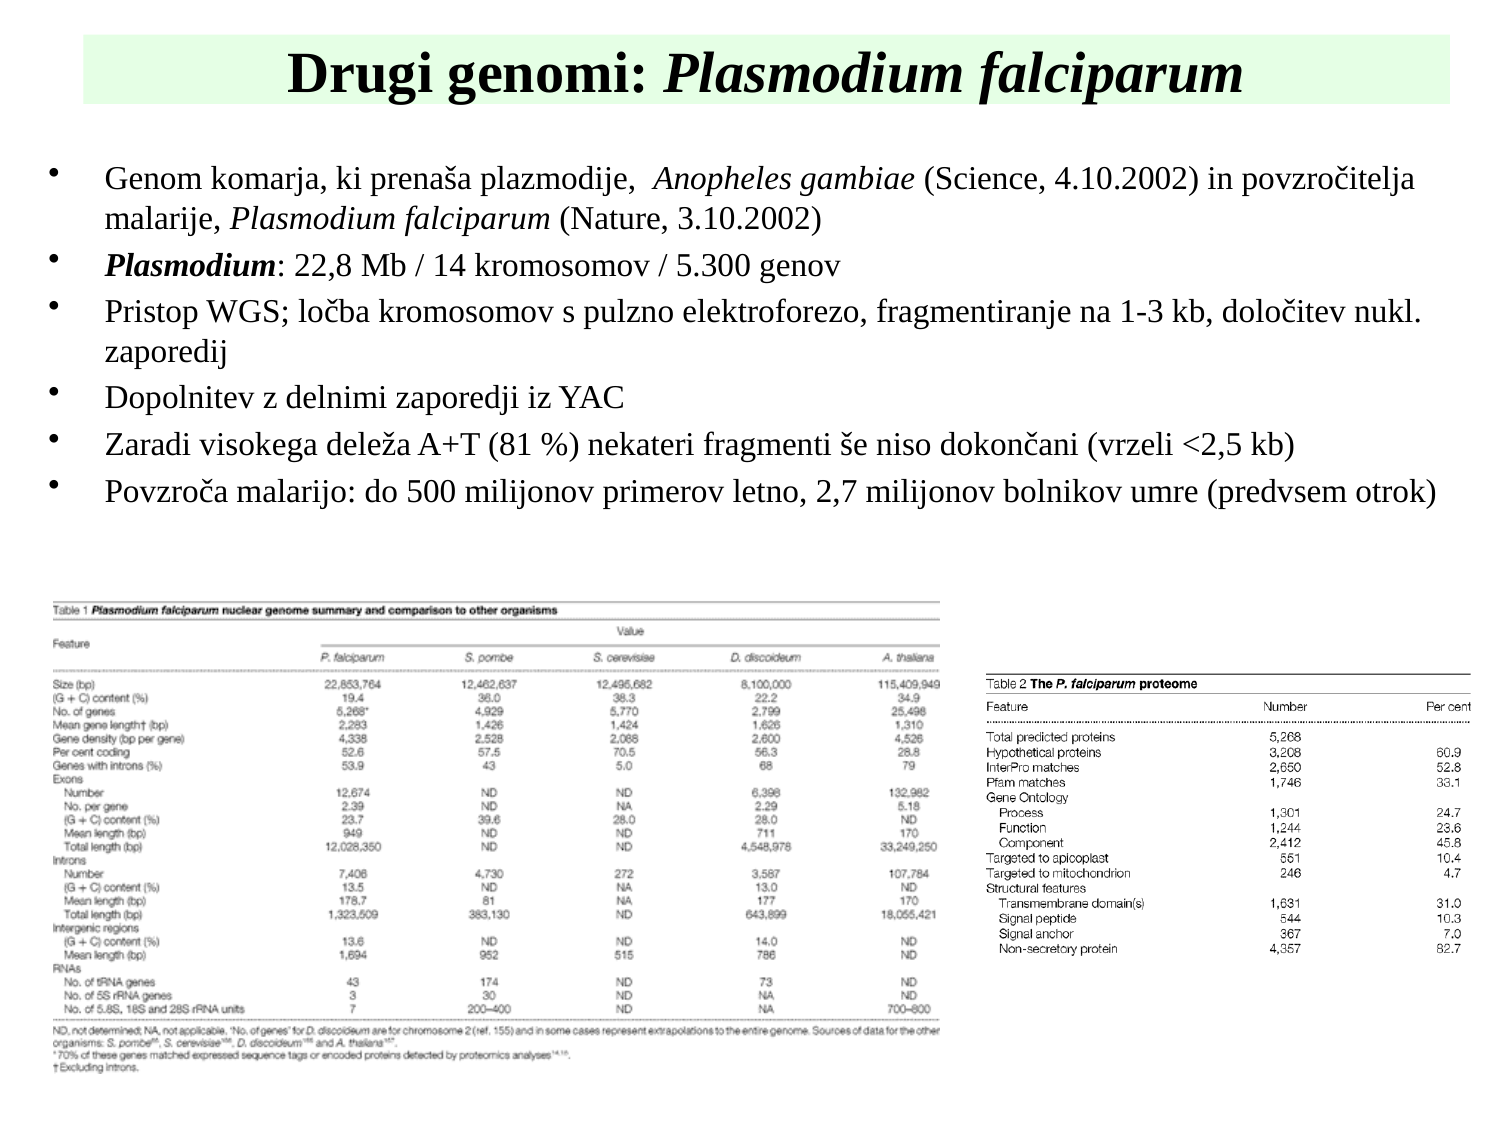

# Drugi genomi: Plasmodium falciparum
Genom komarja, ki prenaša plazmodije, Anopheles gambiae (Science, 4.10.2002) in povzročitelja malarije, Plasmodium falciparum (Nature, 3.10.2002)
Plasmodium: 22,8 Mb / 14 kromosomov / 5.300 genov
Pristop WGS; ločba kromosomov s pulzno elektroforezo, fragmentiranje na 1-3 kb, določitev nukl. zaporedij
Dopolnitev z delnimi zaporedji iz YAC
Zaradi visokega deleža A+T (81 %) nekateri fragmenti še niso dokončani (vrzeli <2,5 kb)
Povzroča malarijo: do 500 milijonov primerov letno, 2,7 milijonov bolnikov umre (predvsem otrok)